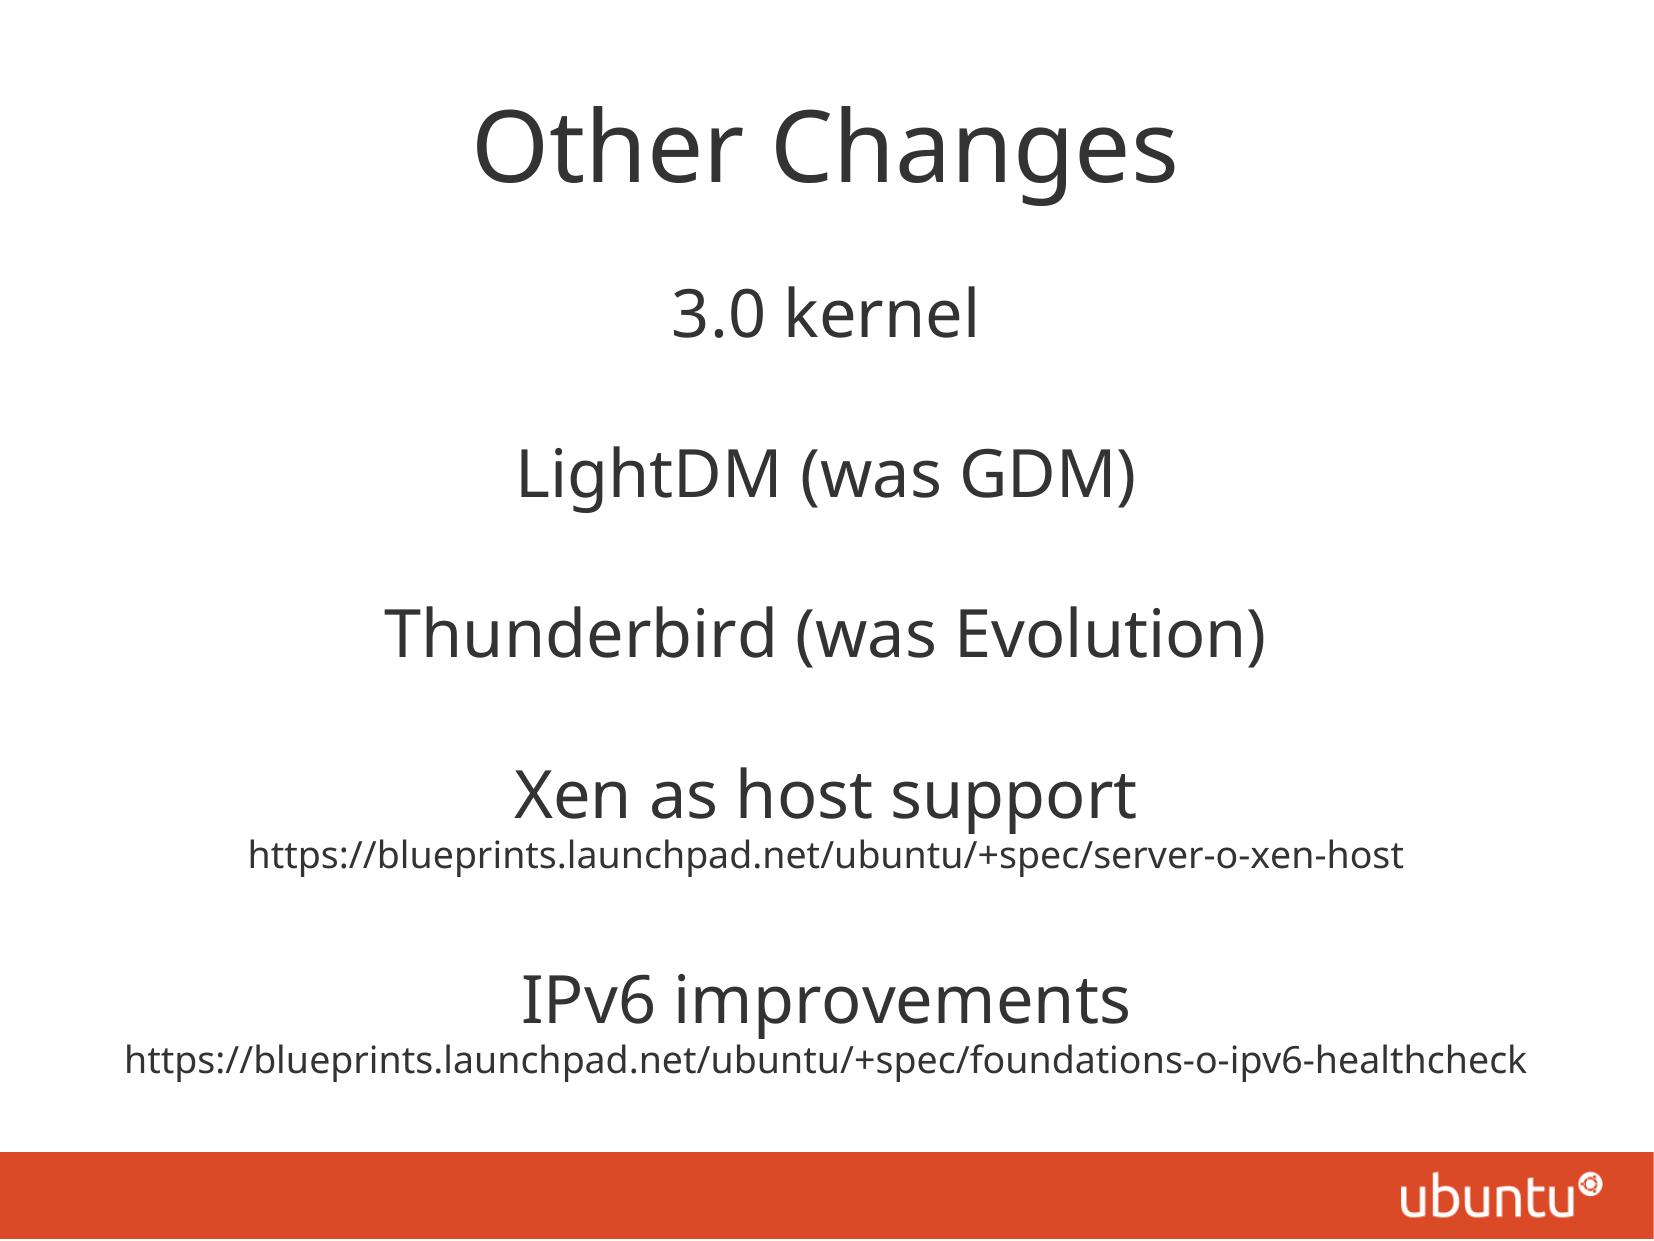

# Other Changes
3.0 kernel
LightDM (was GDM)
Thunderbird (was Evolution)
Xen as host support
https://blueprints.launchpad.net/ubuntu/+spec/server-o-xen-host
IPv6 improvements
https://blueprints.launchpad.net/ubuntu/+spec/foundations-o-ipv6-healthcheck